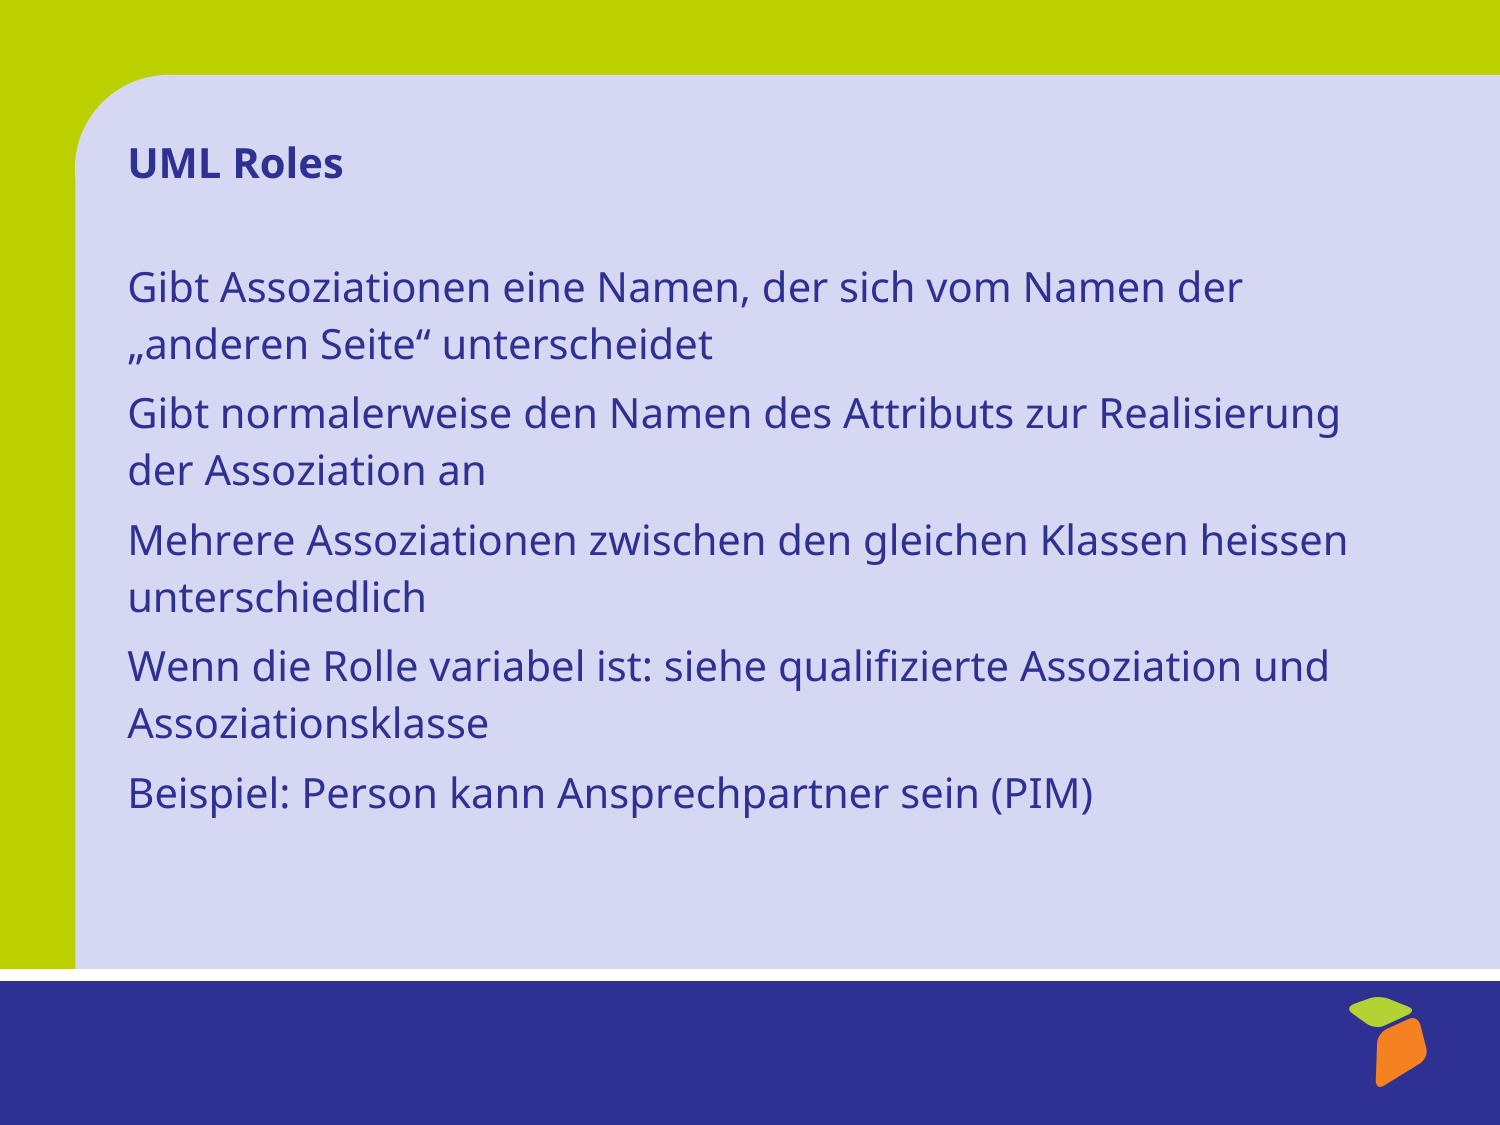

# UML Roles
Gibt Assoziationen eine Namen, der sich vom Namen der „anderen Seite“ unterscheidet
Gibt normalerweise den Namen des Attributs zur Realisierung der Assoziation an
Mehrere Assoziationen zwischen den gleichen Klassen heissen unterschiedlich
Wenn die Rolle variabel ist: siehe qualifizierte Assoziation und Assoziationsklasse
Beispiel: Person kann Ansprechpartner sein (PIM)